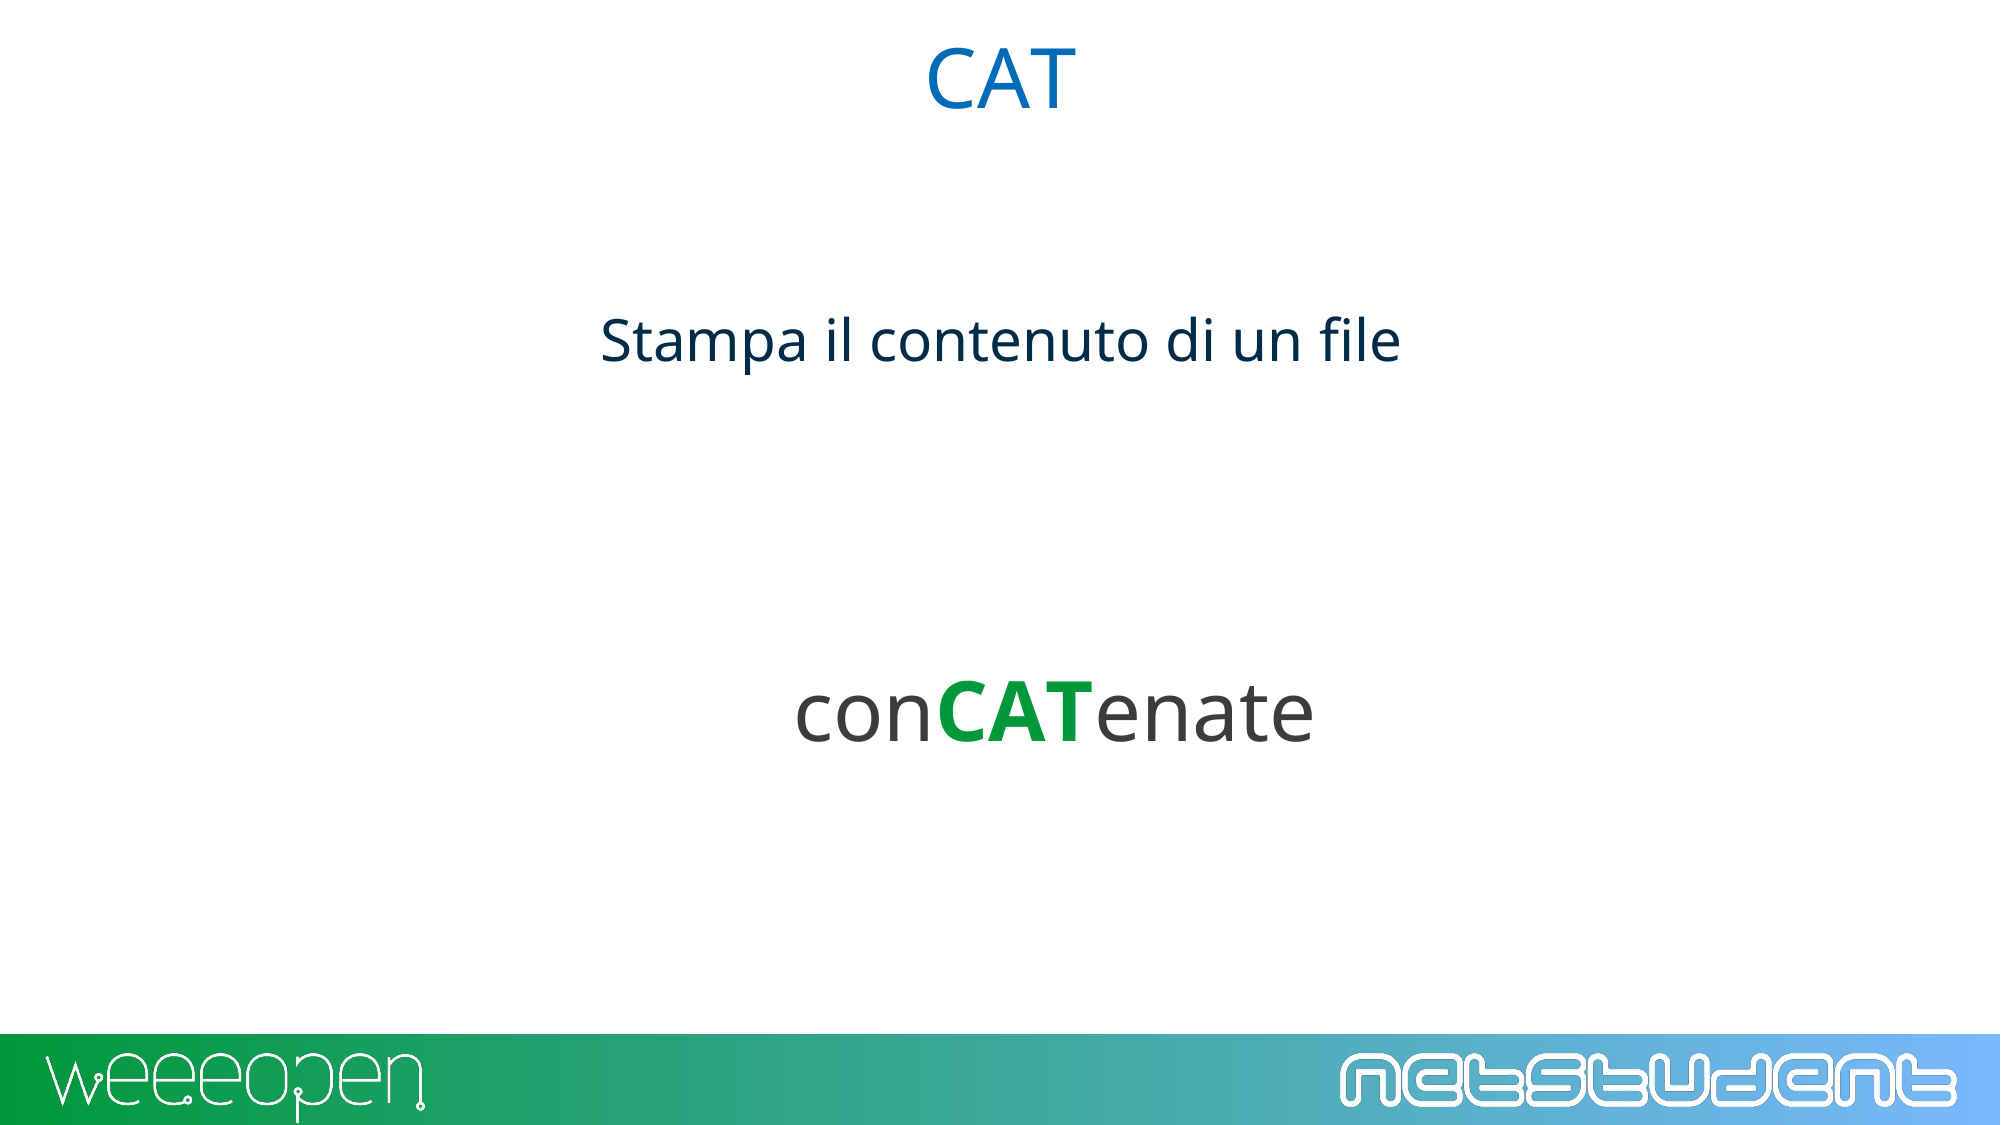

# CAT
Stampa il contenuto di un file
conCATenate